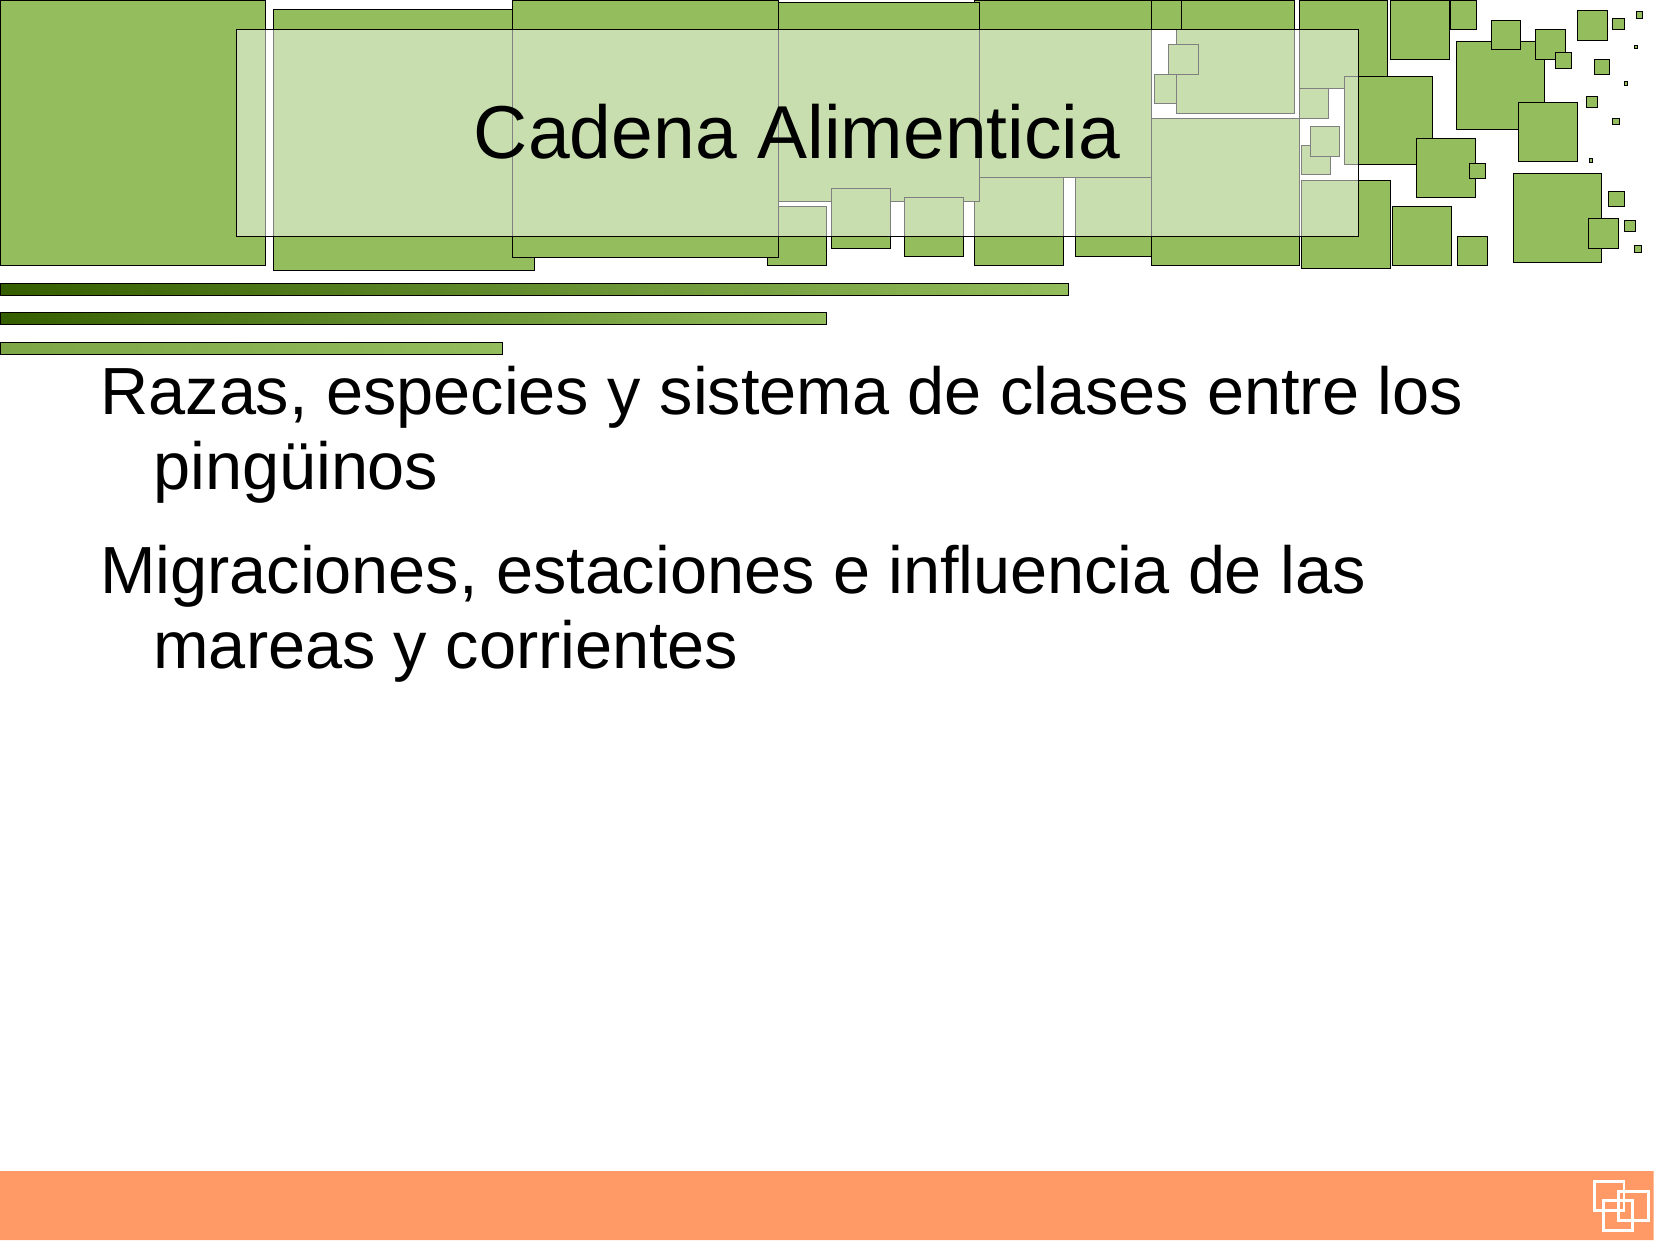

# Cadena Alimenticia
Razas, especies y sistema de clases entre los pingüinos
Migraciones, estaciones e influencia de las mareas y corrientes